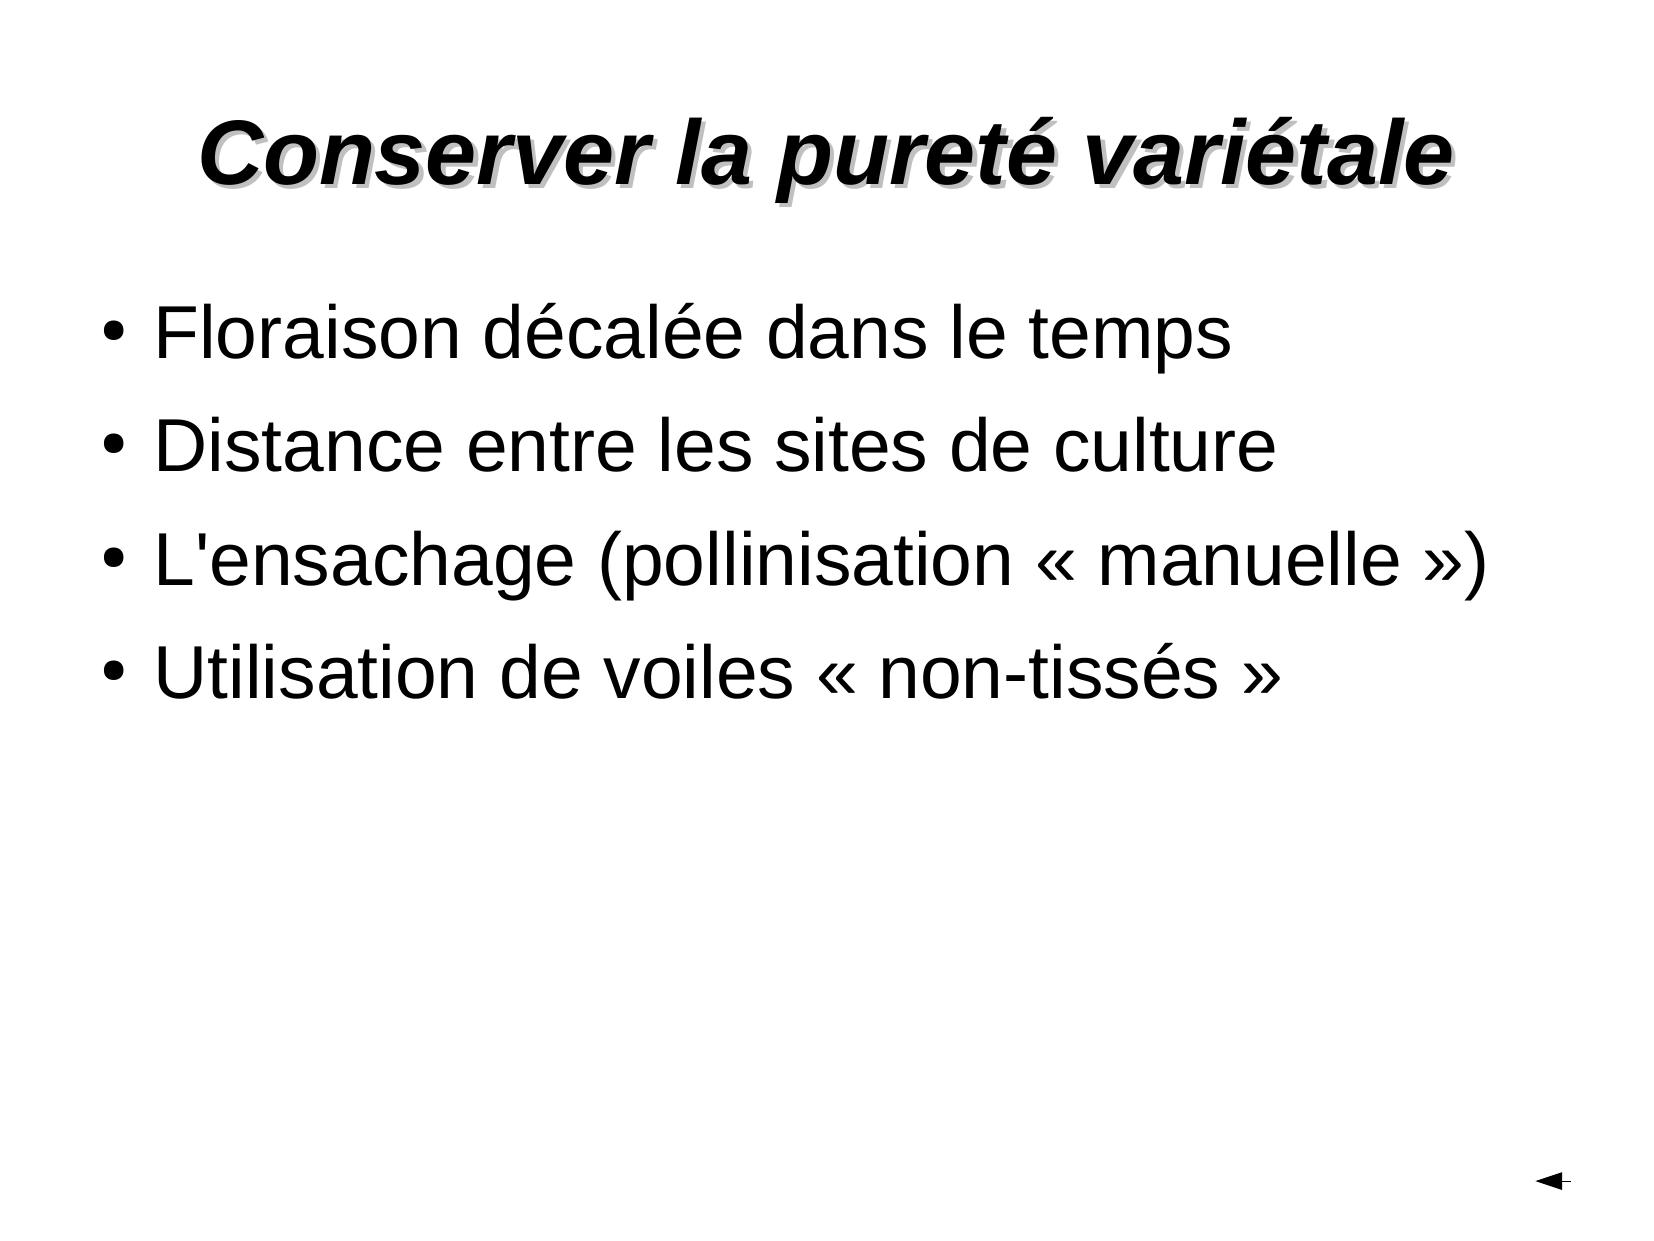

# Conserver la pureté variétale
Floraison décalée dans le temps
Distance entre les sites de culture
L'ensachage (pollinisation « manuelle »)
Utilisation de voiles « non-tissés »